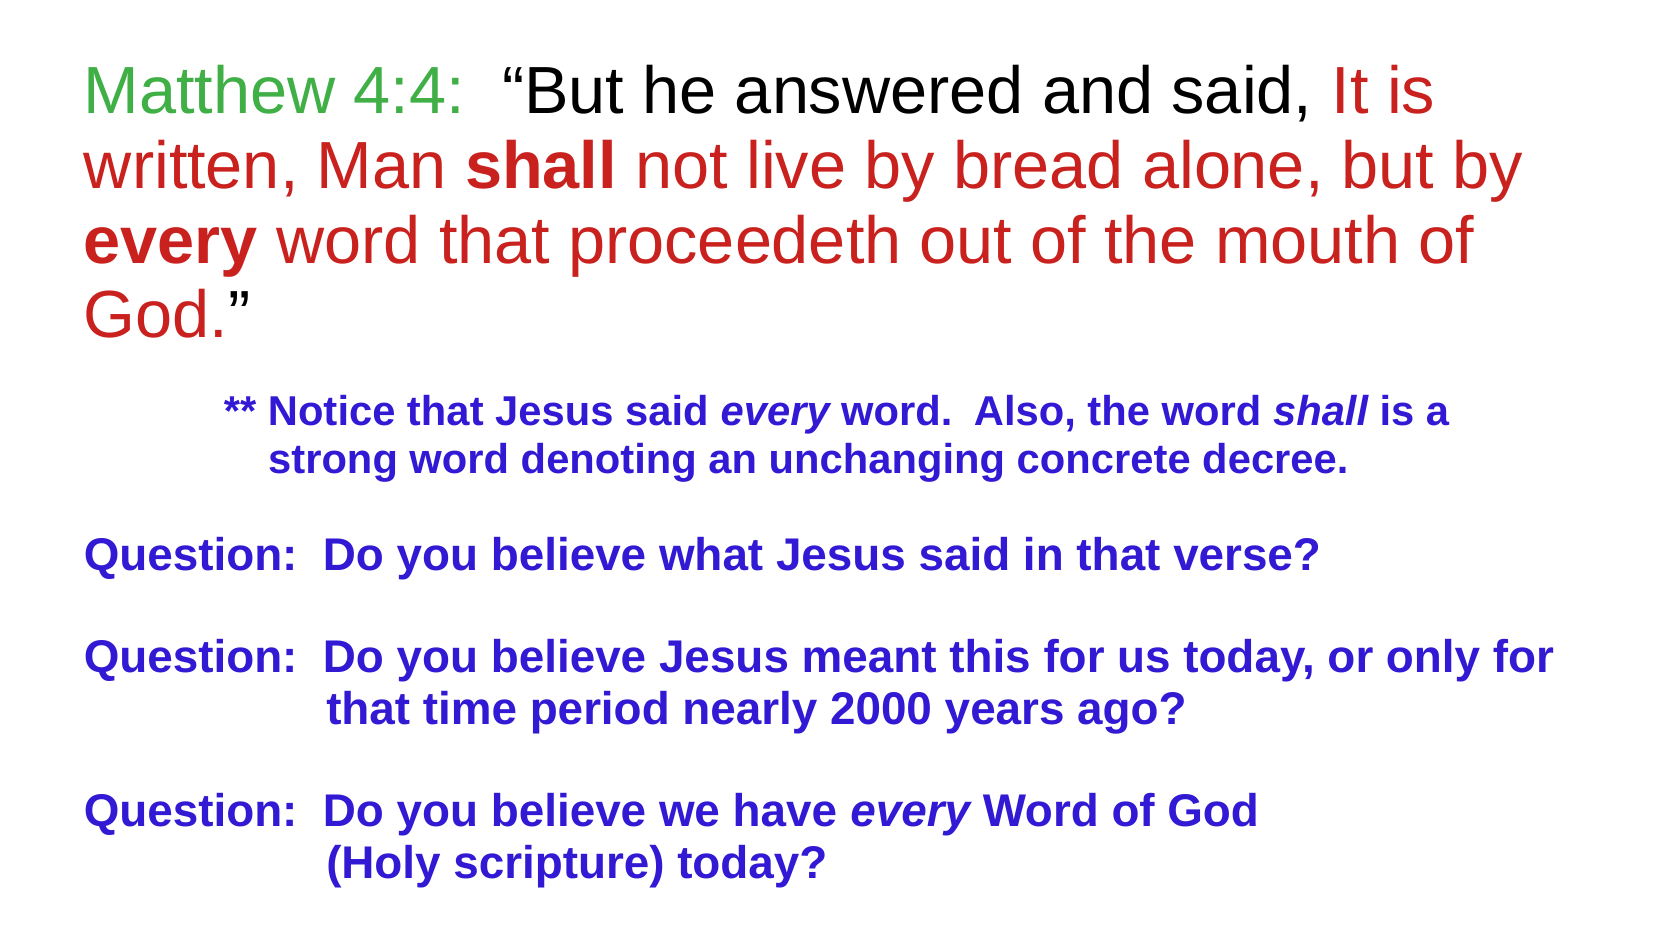

# Matthew 4:4: “But he answered and said, It is written, Man shall not live by bread alone, but by every word that proceedeth out of the mouth of God.”
 ** Notice that Jesus said every word. Also, the word shall is a
 strong word denoting an unchanging concrete decree.
Question: Do you believe what Jesus said in that verse?
Question: Do you believe Jesus meant this for us today, or only for
 that time period nearly 2000 years ago?
Question: Do you believe we have every Word of God
 (Holy scripture) today?